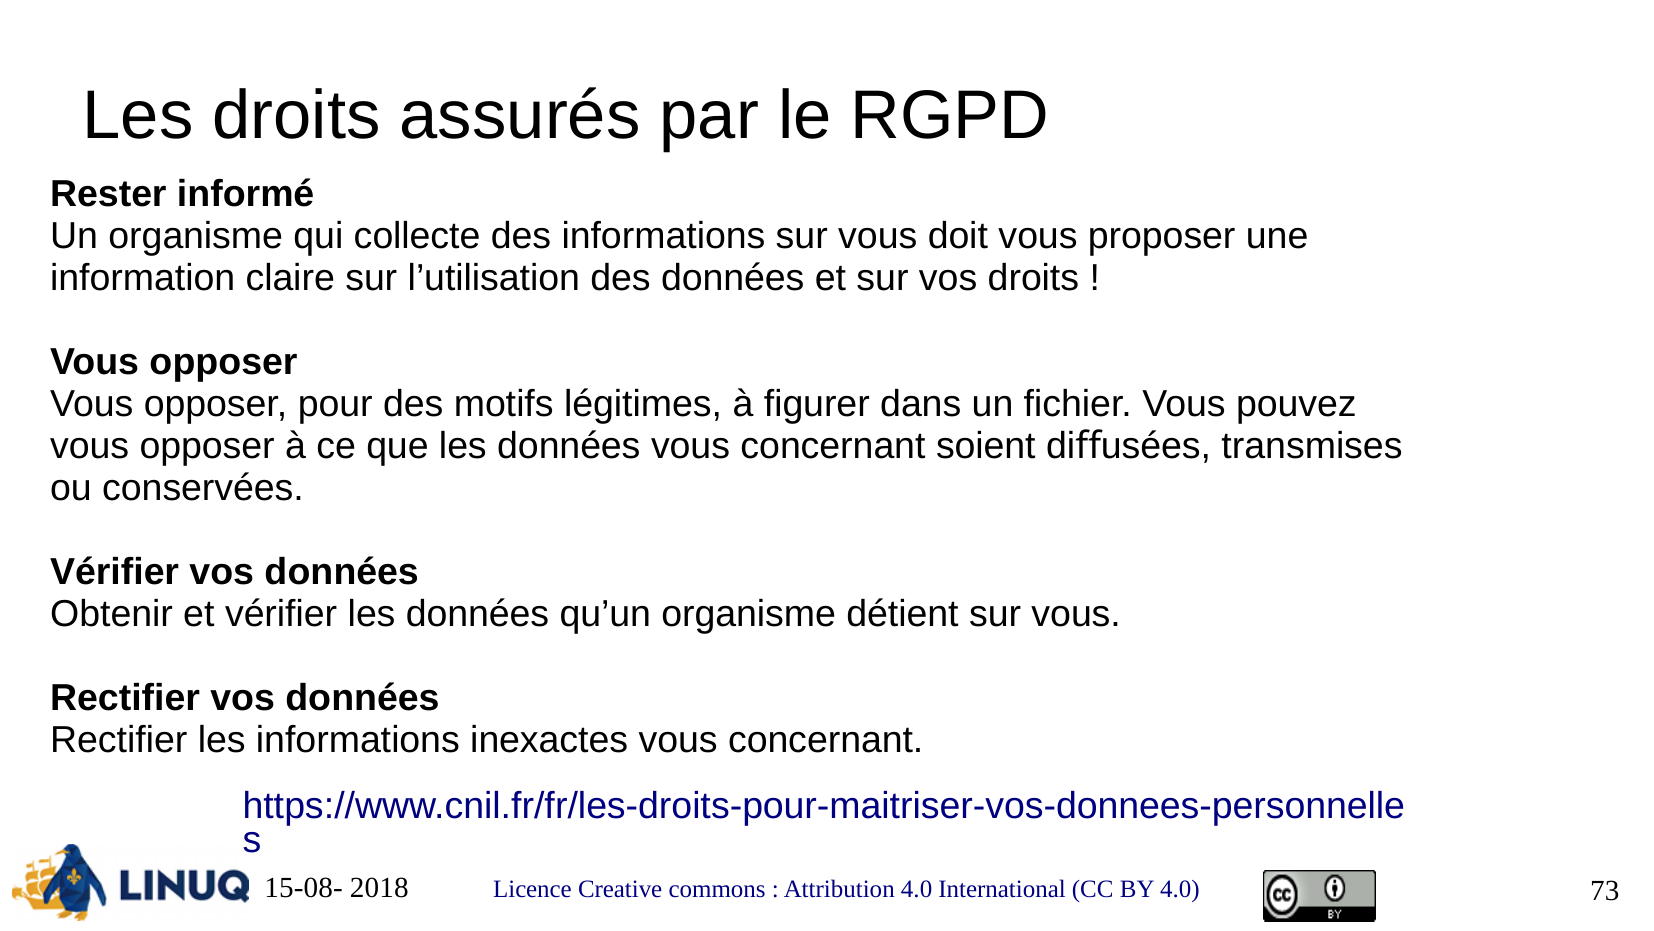

# Les droits assurés par le RGPD
Rester informé
Un organisme qui collecte des informations sur vous doit vous proposer une
information claire sur l’utilisation des données et sur vos droits !
Vous opposer
Vous opposer, pour des motifs légitimes, à ﬁgurer dans un ﬁchier. Vous pouvez
vous opposer à ce que les données vous concernant soient diﬀusées, transmises
ou conservées.
Vériﬁer vos données
Obtenir et vériﬁer les données qu’un organisme détient sur vous.
Rectiﬁer vos données
Rectiﬁer les informations inexactes vous concernant.
https://www.cnil.fr/fr/les-droits-pour-maitriser-vos-donnees-personnelles
15-08- 2018
73